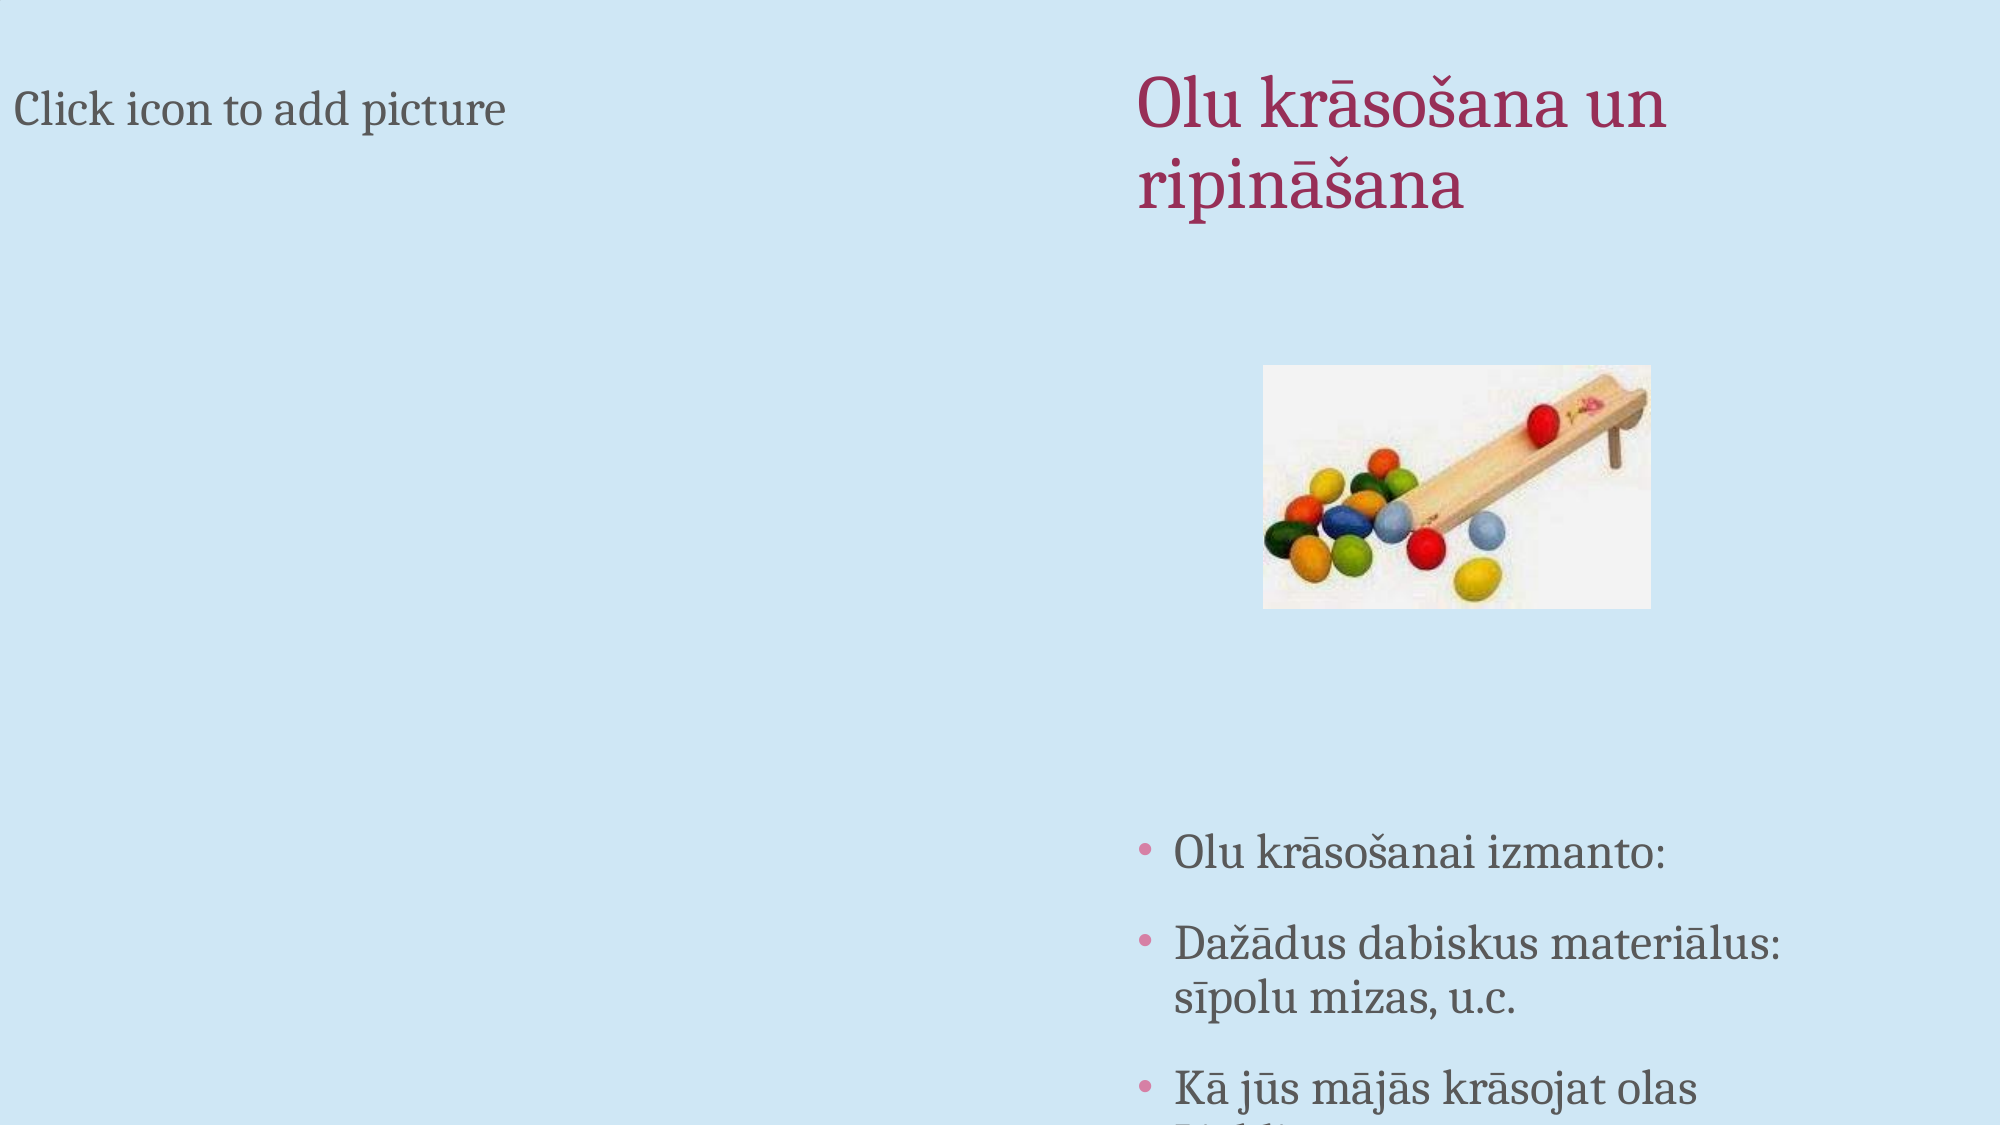

# Olu krāsošana un ripināšana
Olu krāsošanai izmanto:
Dažādus dabiskus materiālus: sīpolu mizas, u.c.
Kā jūs mājās krāsojat olas Lieldienās?
Olu ripināšana – ļoti sena tradīcija Lieldienās.